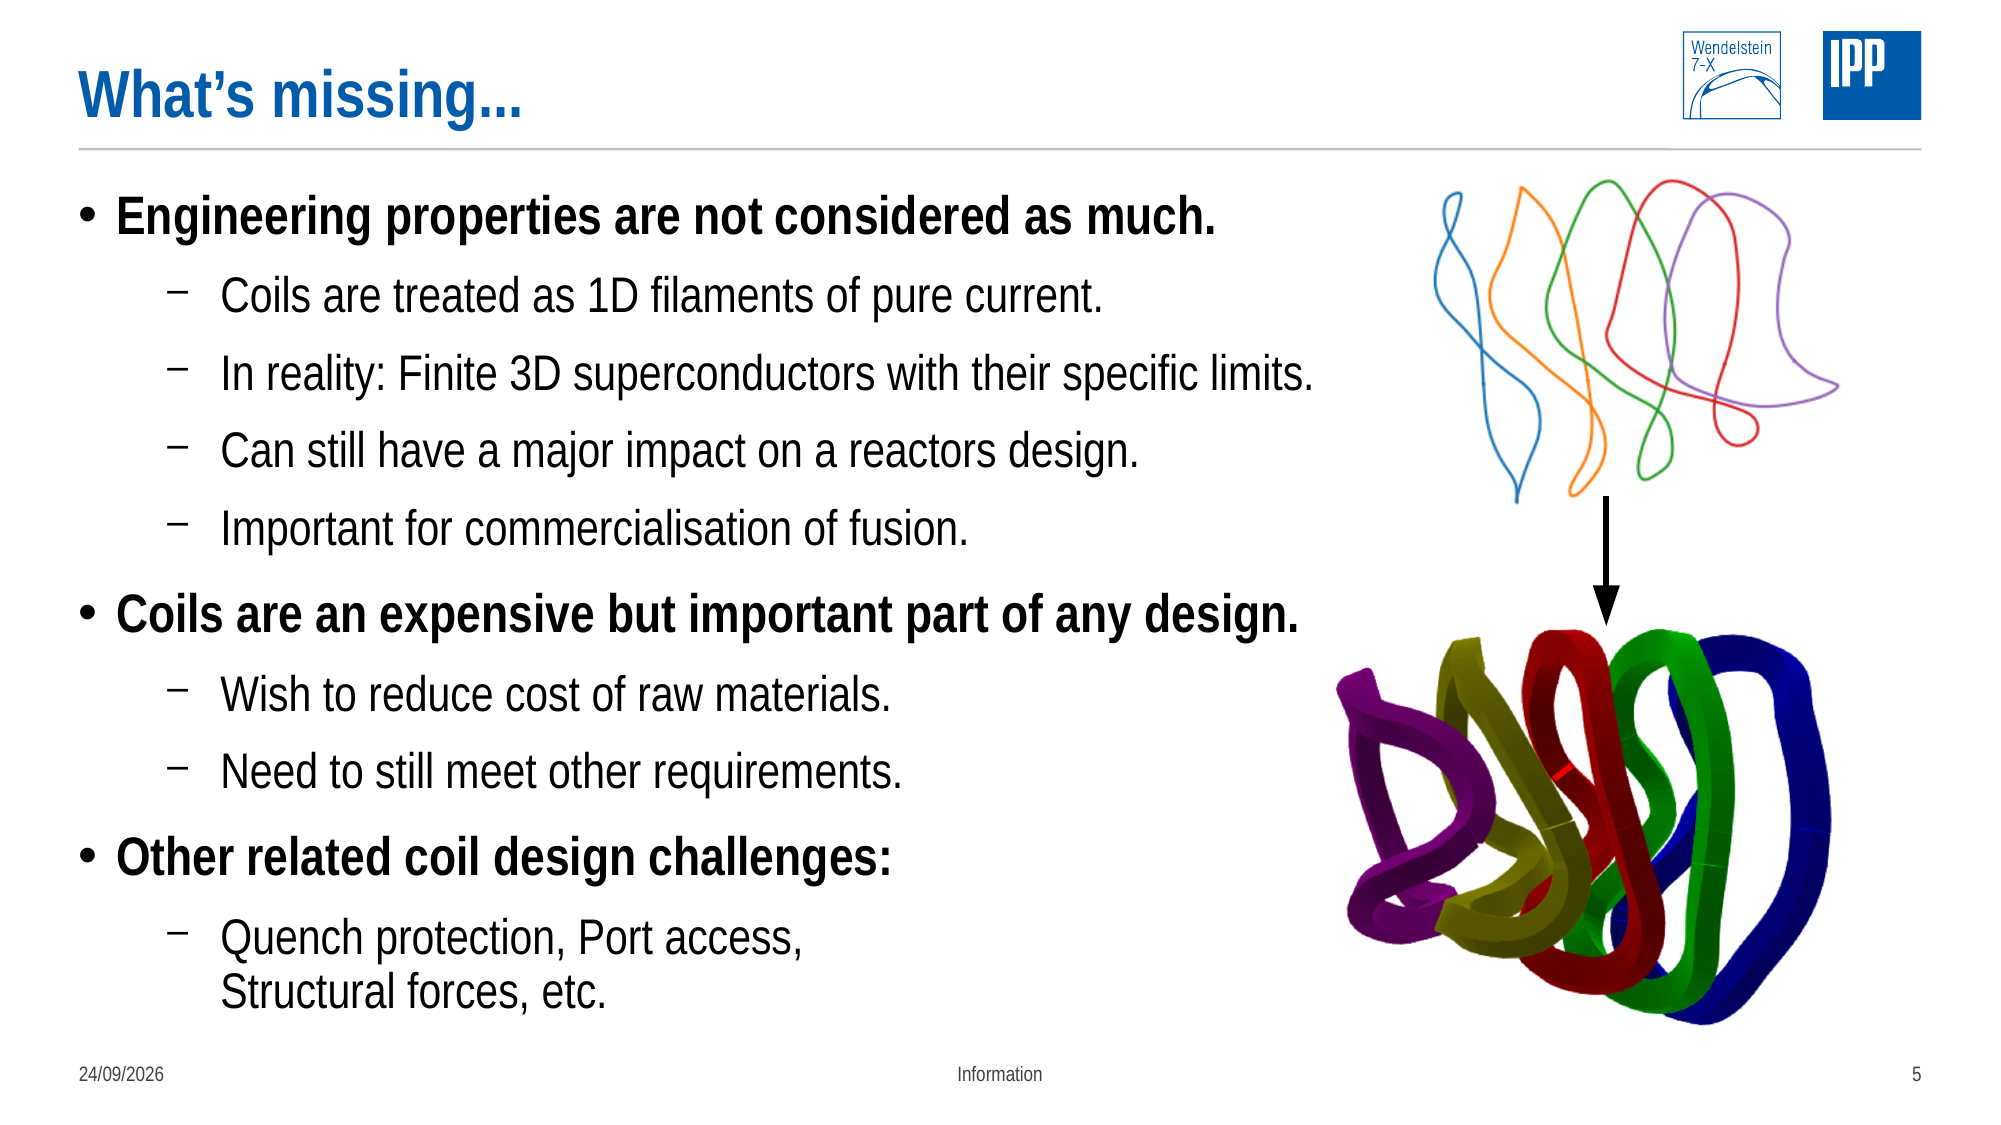

# What’s missing...
Engineering properties are not considered as much.
Coils are treated as 1D filaments of pure current.
In reality: Finite 3D superconductors with their specific limits.
Can still have a major impact on a reactors design.
Important for commercialisation of fusion.
Coils are an expensive but important part of any design.
Wish to reduce cost of raw materials.
Need to still meet other requirements.
Other related coil design challenges:
Quench protection, Port access,
Structural forces, etc.
Information